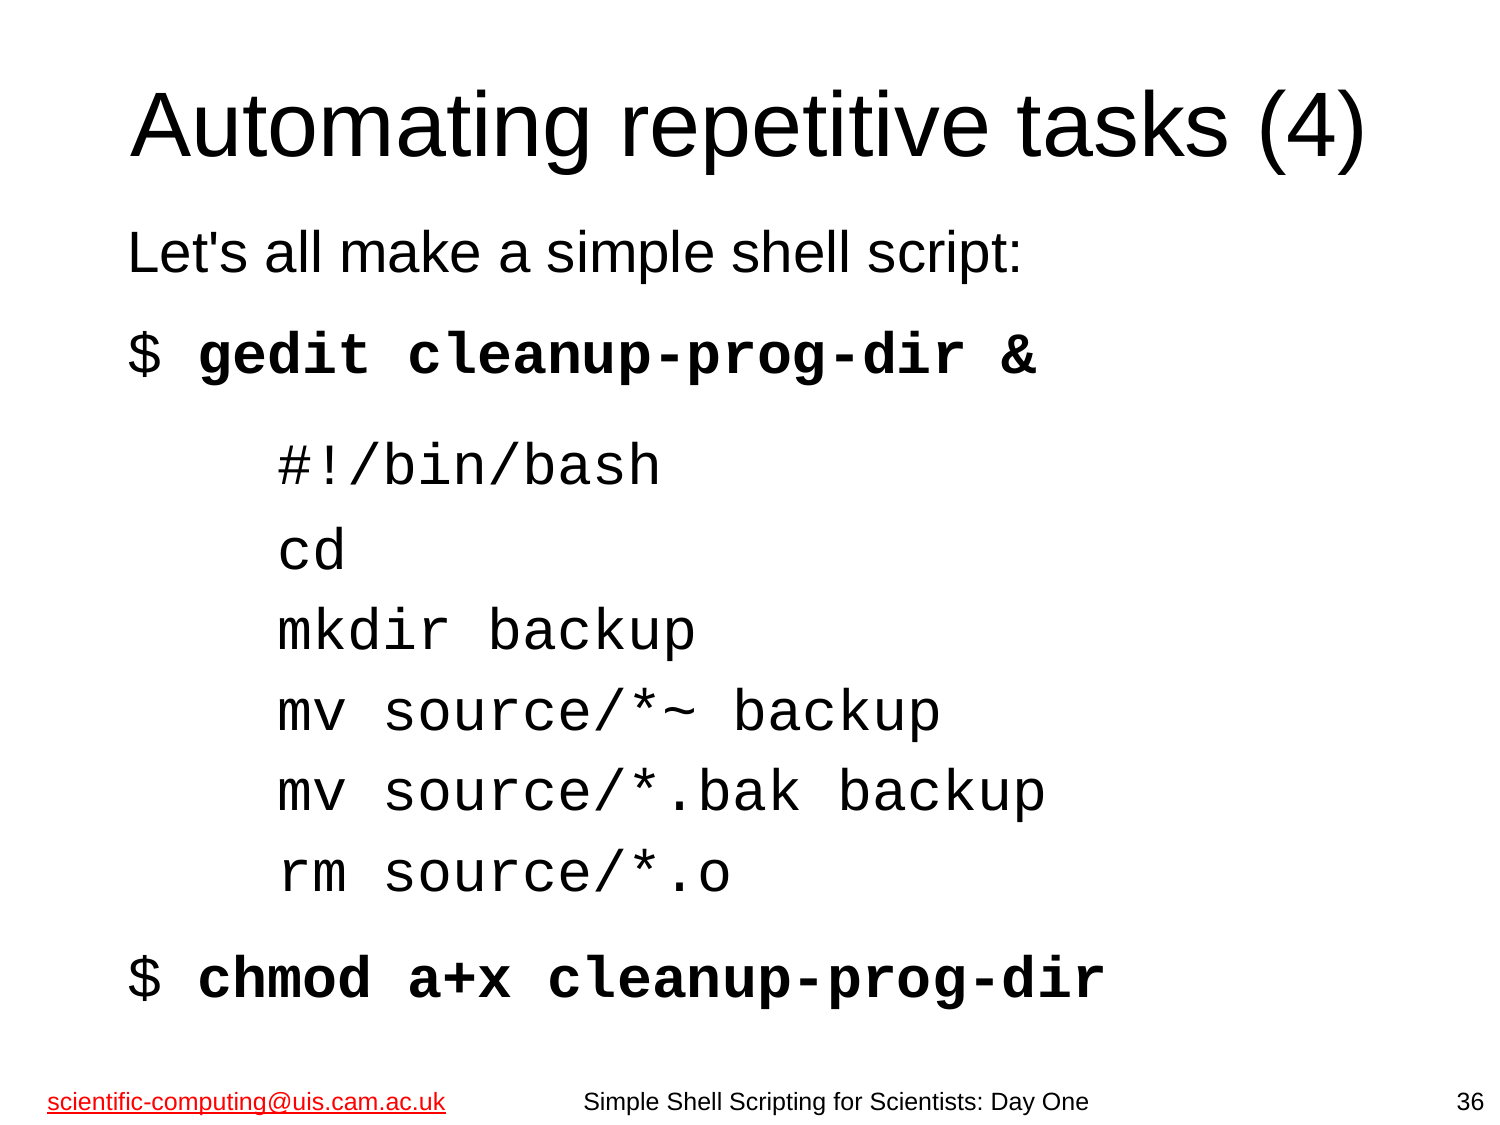

# Automating repetitive tasks (4)
Let's all make a simple shell script:
$ gedit cleanup-prog-dir &
		#!/bin/bash
		cd
		mkdir backup
		mv source/*~ backup
		mv source/*.bak backup
		rm source/*.o
$ chmod a+x cleanup-prog-dir
escience-support@ucs.cam.ac.uk	Simple Shell Scripting for Scientists: Day One
36